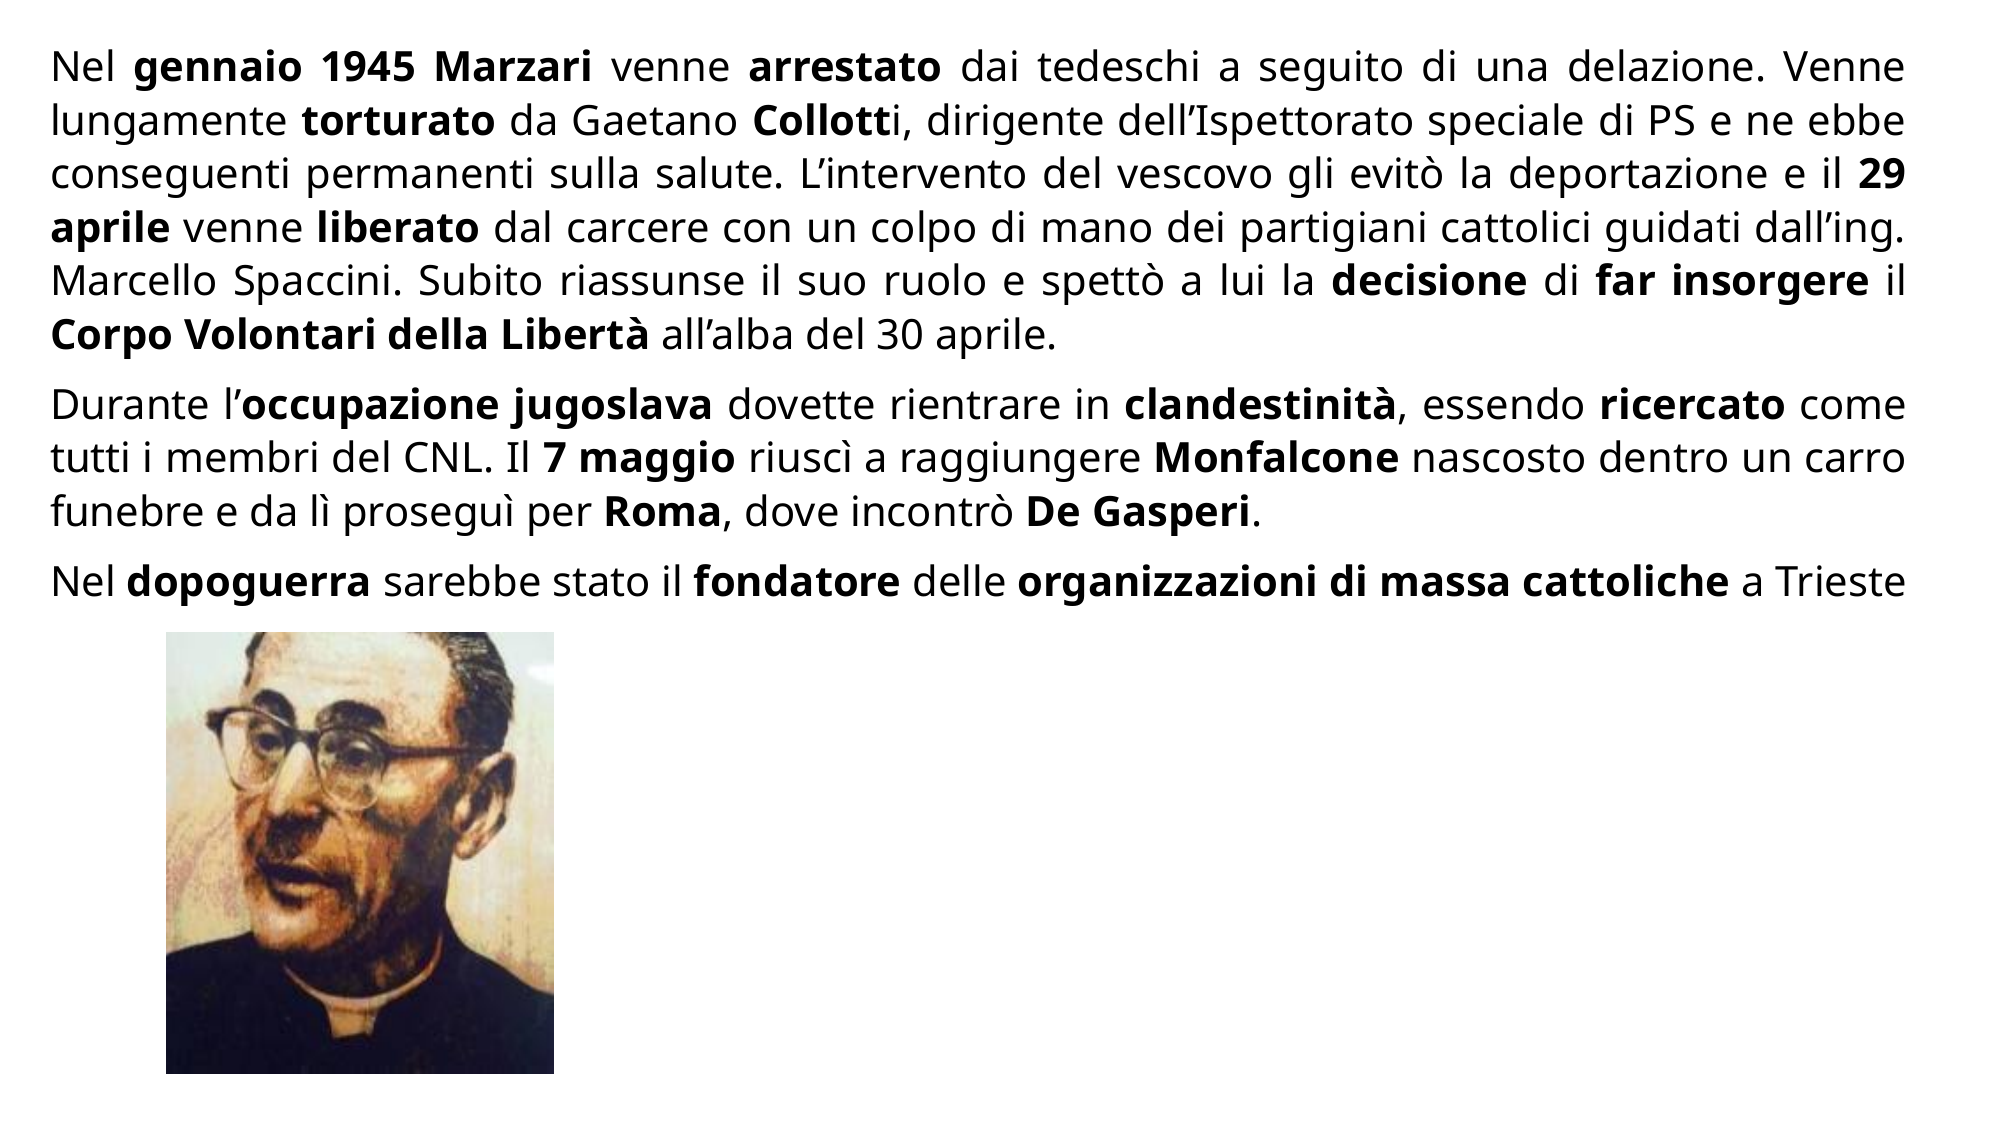

Nel gennaio 1945 Marzari venne arrestato dai tedeschi a seguito di una delazione. Venne lungamente torturato da Gaetano Collotti, dirigente dell’Ispettorato speciale di PS e ne ebbe conseguenti permanenti sulla salute. L’intervento del vescovo gli evitò la deportazione e il 29 aprile venne liberato dal carcere con un colpo di mano dei partigiani cattolici guidati dall’ing. Marcello Spaccini. Subito riassunse il suo ruolo e spettò a lui la decisione di far insorgere il Corpo Volontari della Libertà all’alba del 30 aprile.
Durante l’occupazione jugoslava dovette rientrare in clandestinità, essendo ricercato come tutti i membri del CNL. Il 7 maggio riuscì a raggiungere Monfalcone nascosto dentro un carro funebre e da lì proseguì per Roma, dove incontrò De Gasperi.
Nel dopoguerra sarebbe stato il fondatore delle organizzazioni di massa cattoliche a Trieste